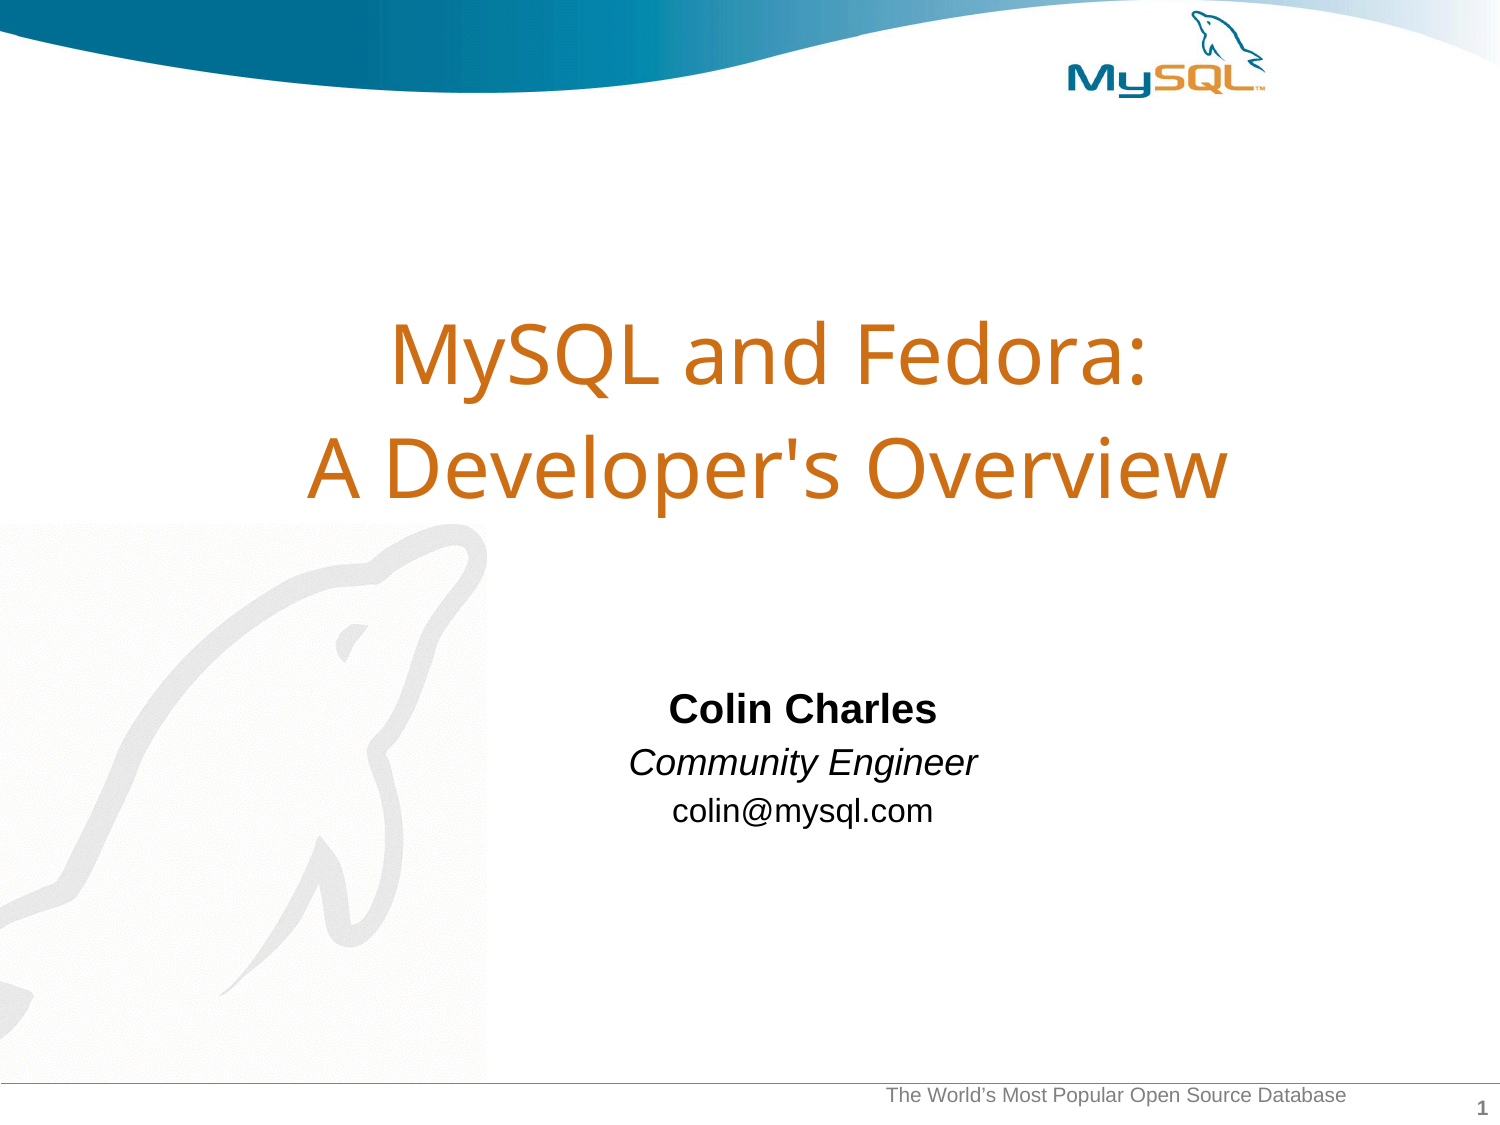

# MySQL and Fedora: A Developer's Overview
Colin Charles
Community Engineer
colin@mysql.com